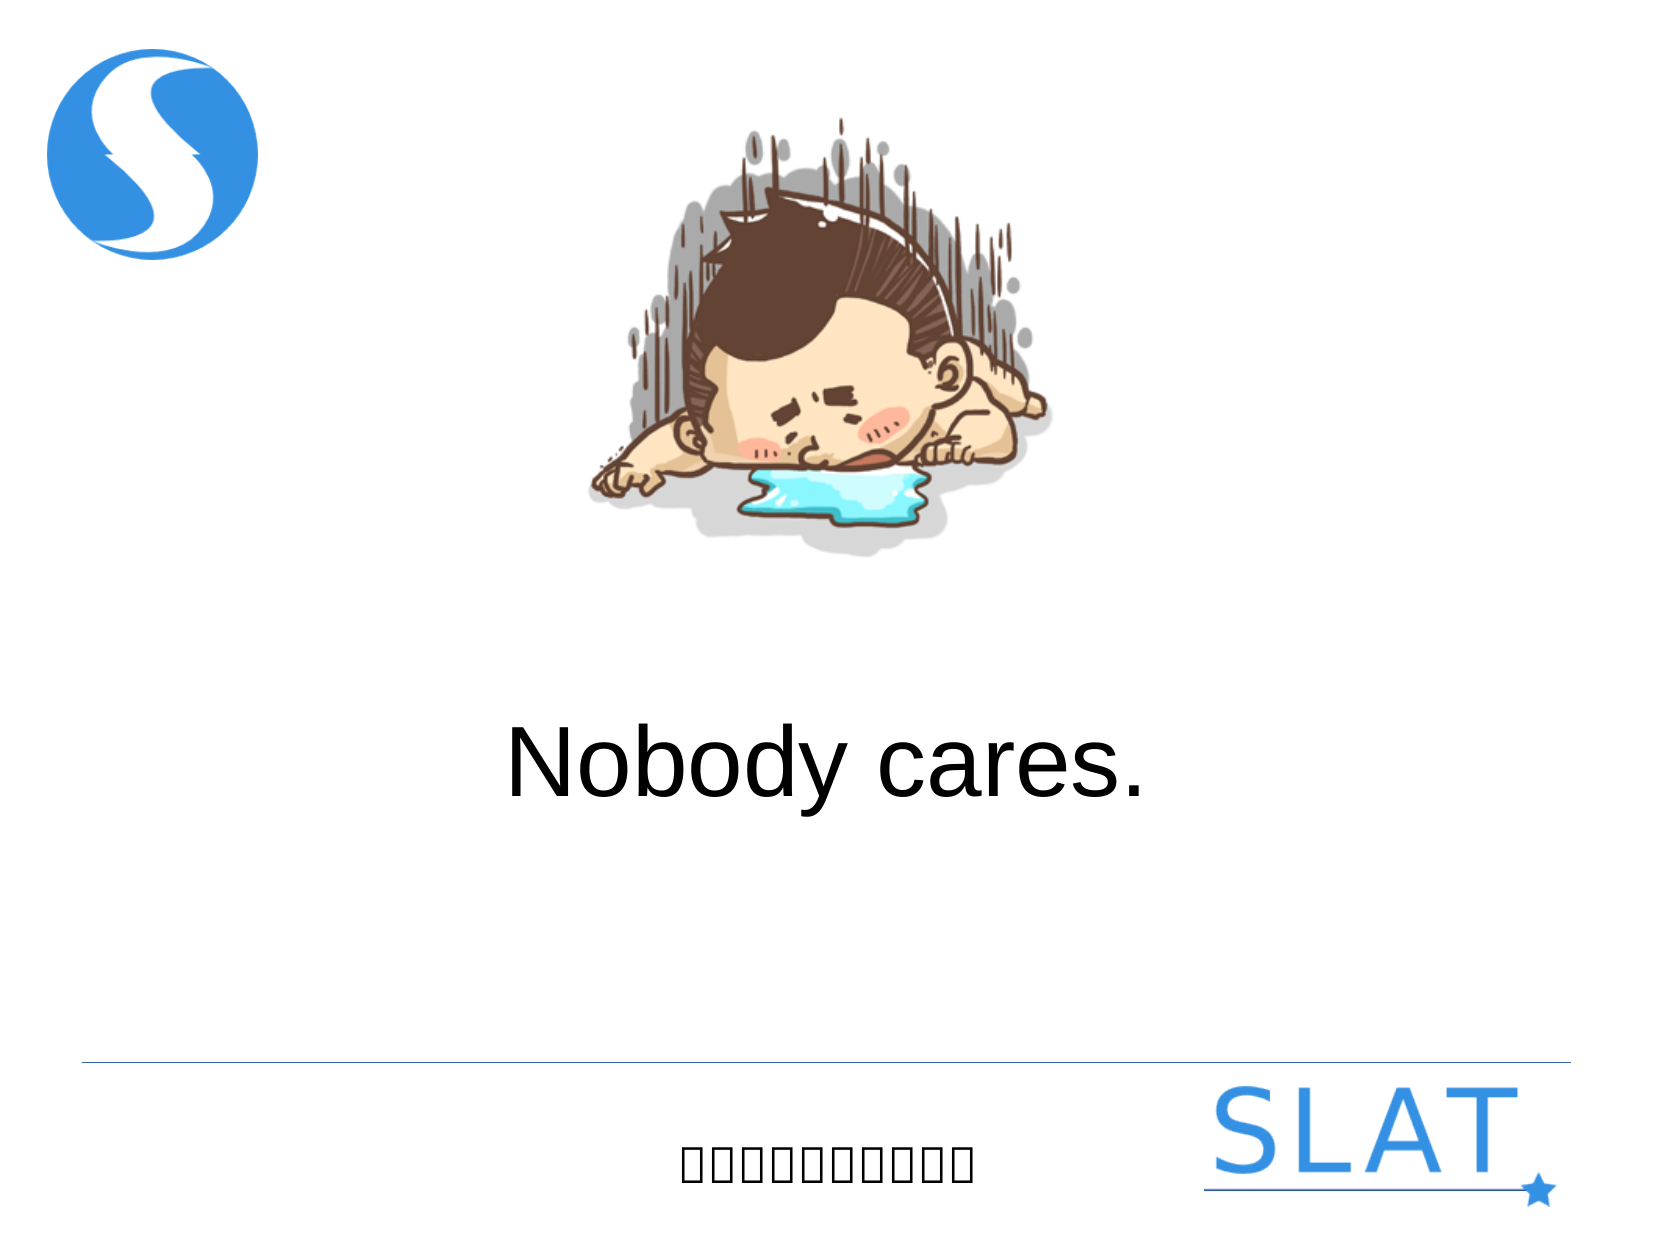

#
Nobody cares.
LibreOffice Brno 2016 Conference Presentation